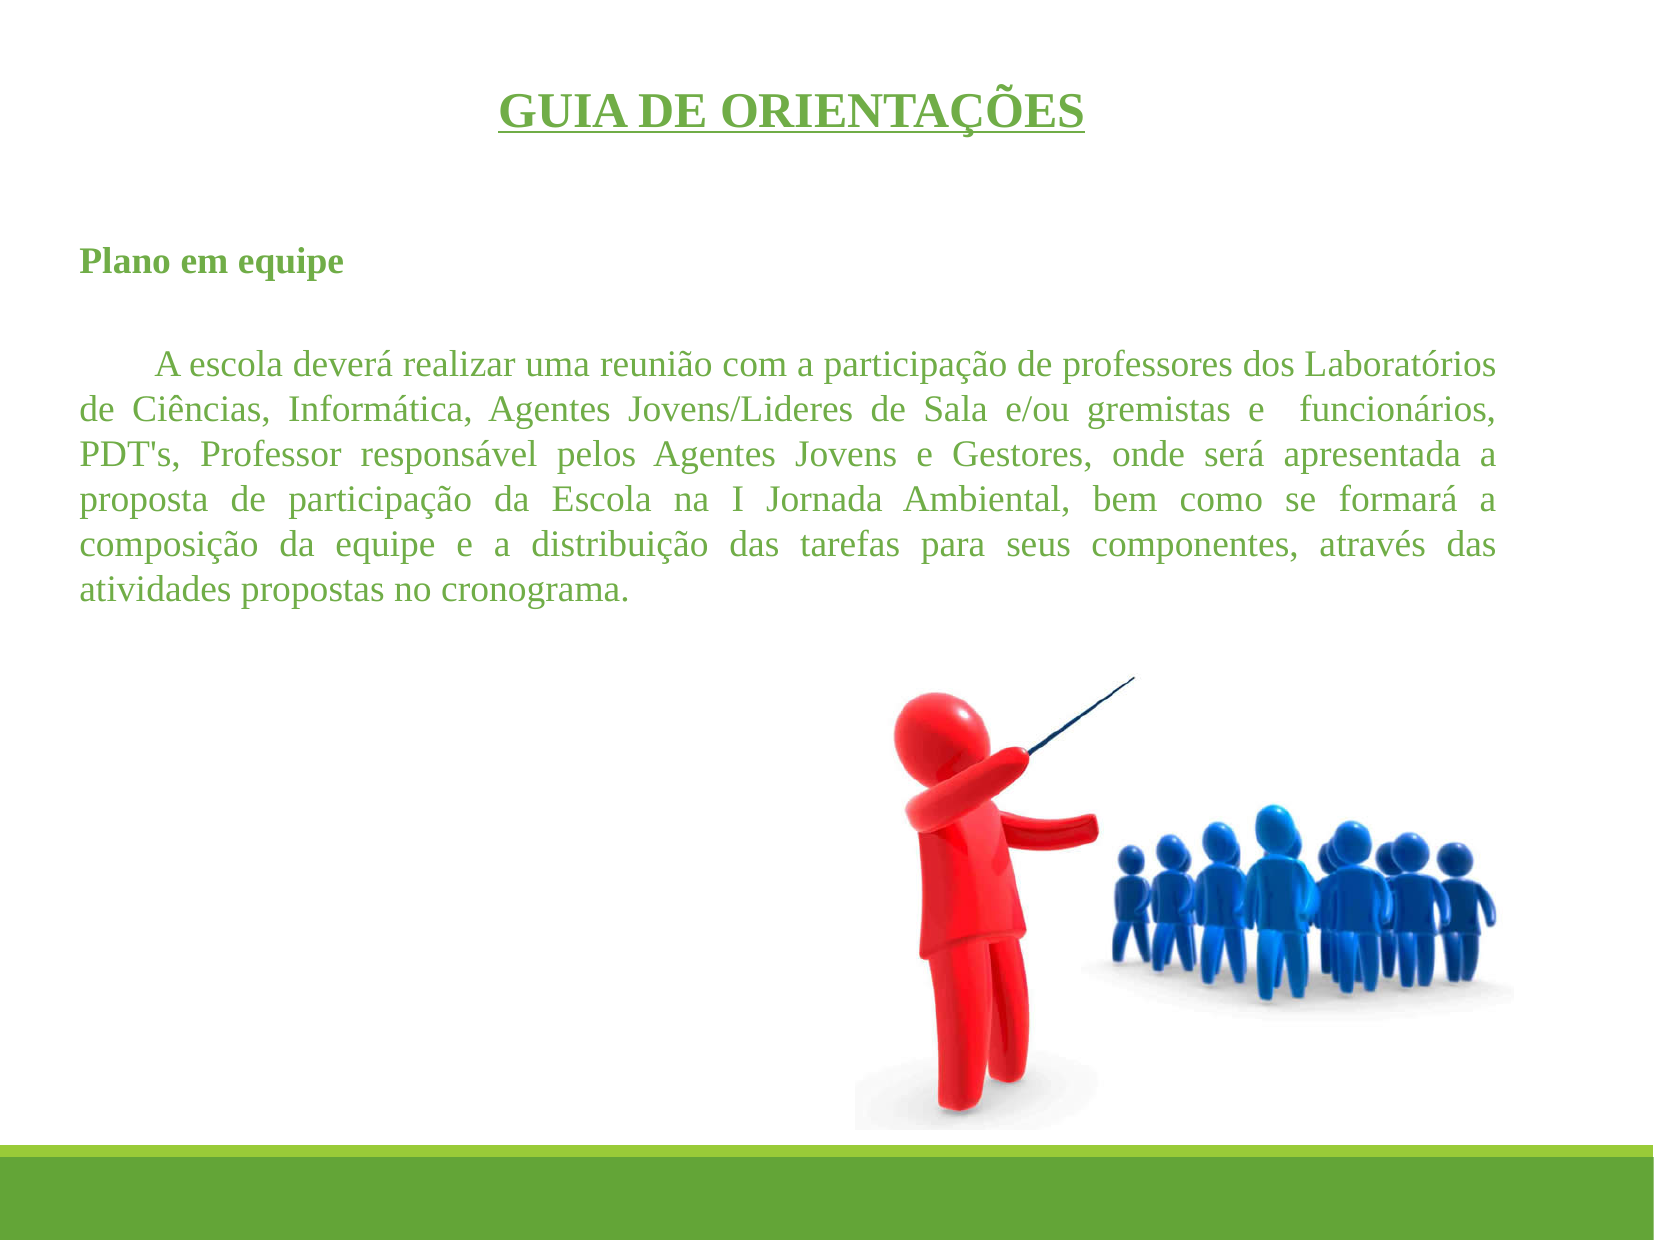

GUIA DE ORIENTAÇÕES
Plano em equipe
	A escola deverá realizar uma reunião com a participação de professores dos Laboratórios de Ciências, Informática, Agentes Jovens/Lideres de Sala e/ou gremistas e funcionários, PDT's, Professor responsável pelos Agentes Jovens e Gestores, onde será apresentada a proposta de participação da Escola na I Jornada Ambiental, bem como se formará a composição da equipe e a distribuição das tarefas para seus componentes, através das atividades propostas no cronograma.